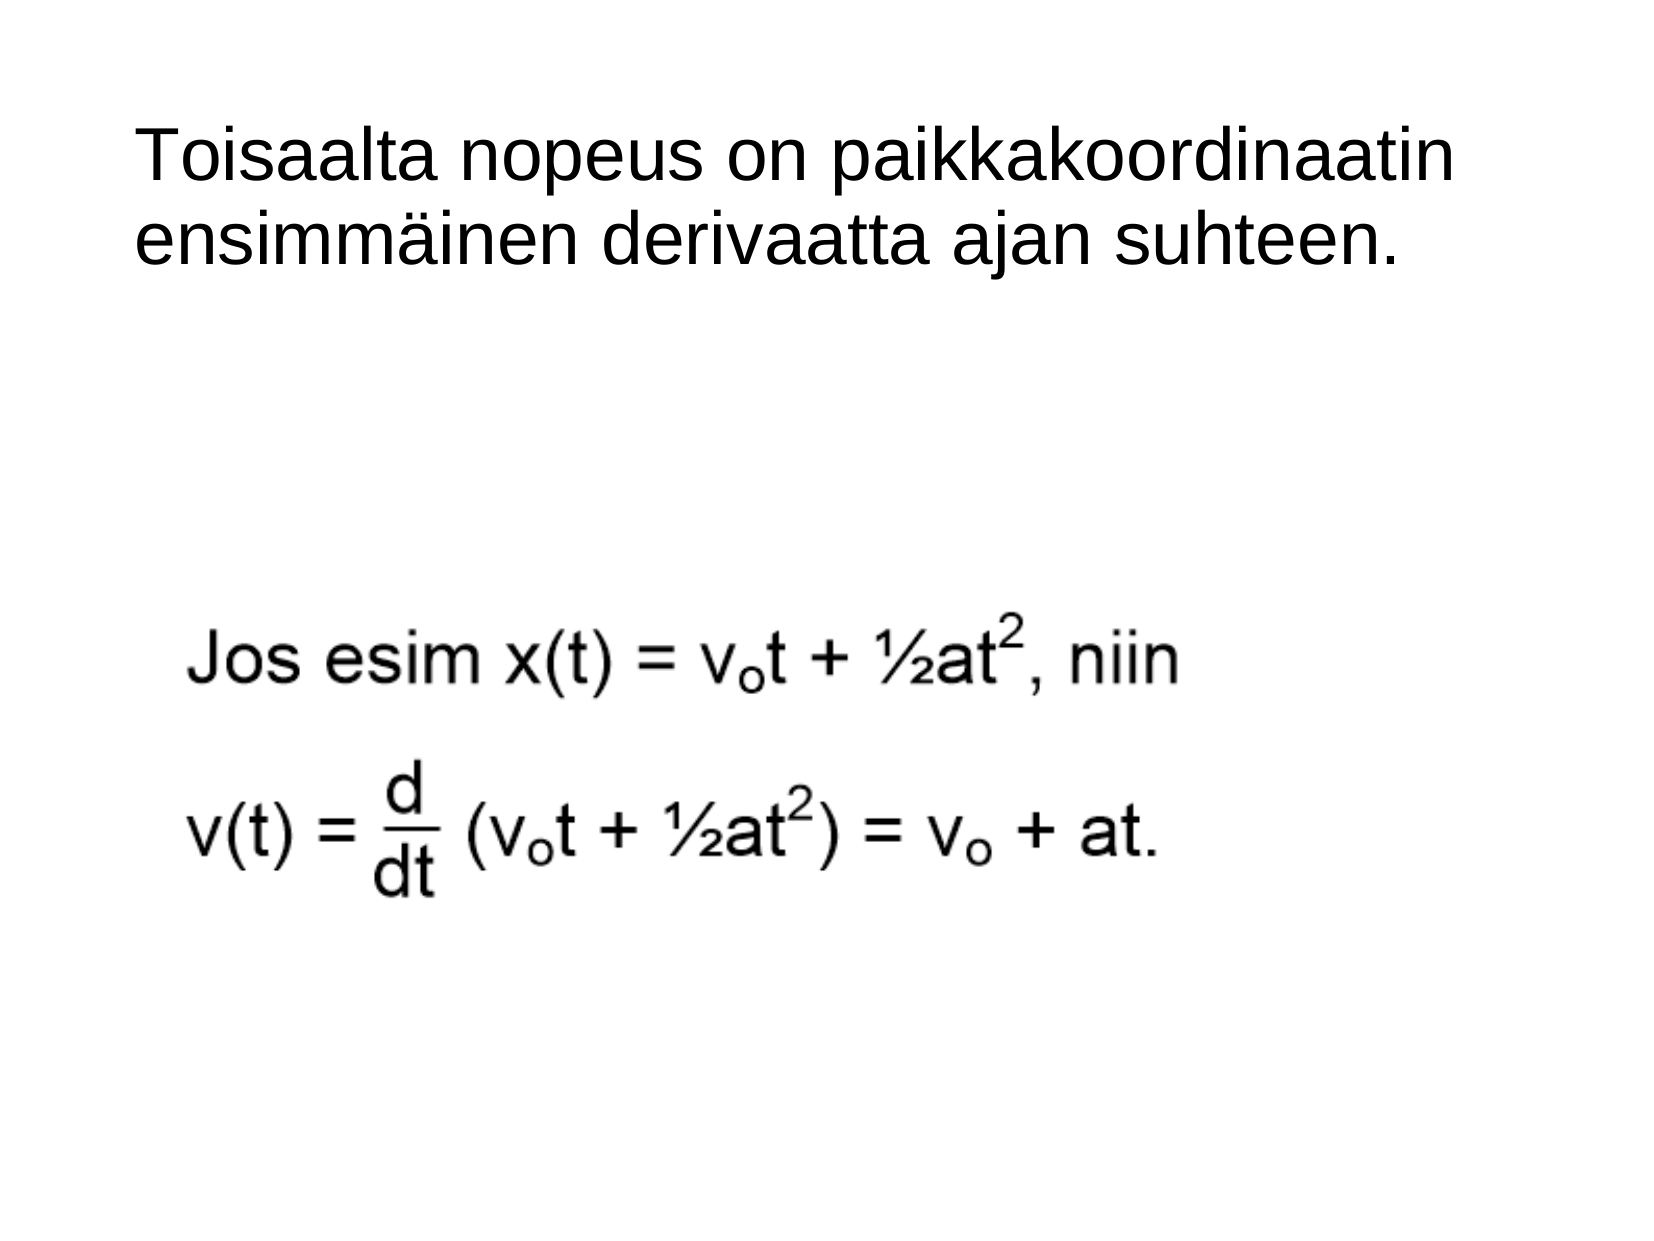

Toisaalta nopeus on paikkakoordinaatin
ensimmäinen derivaatta ajan suhteen.